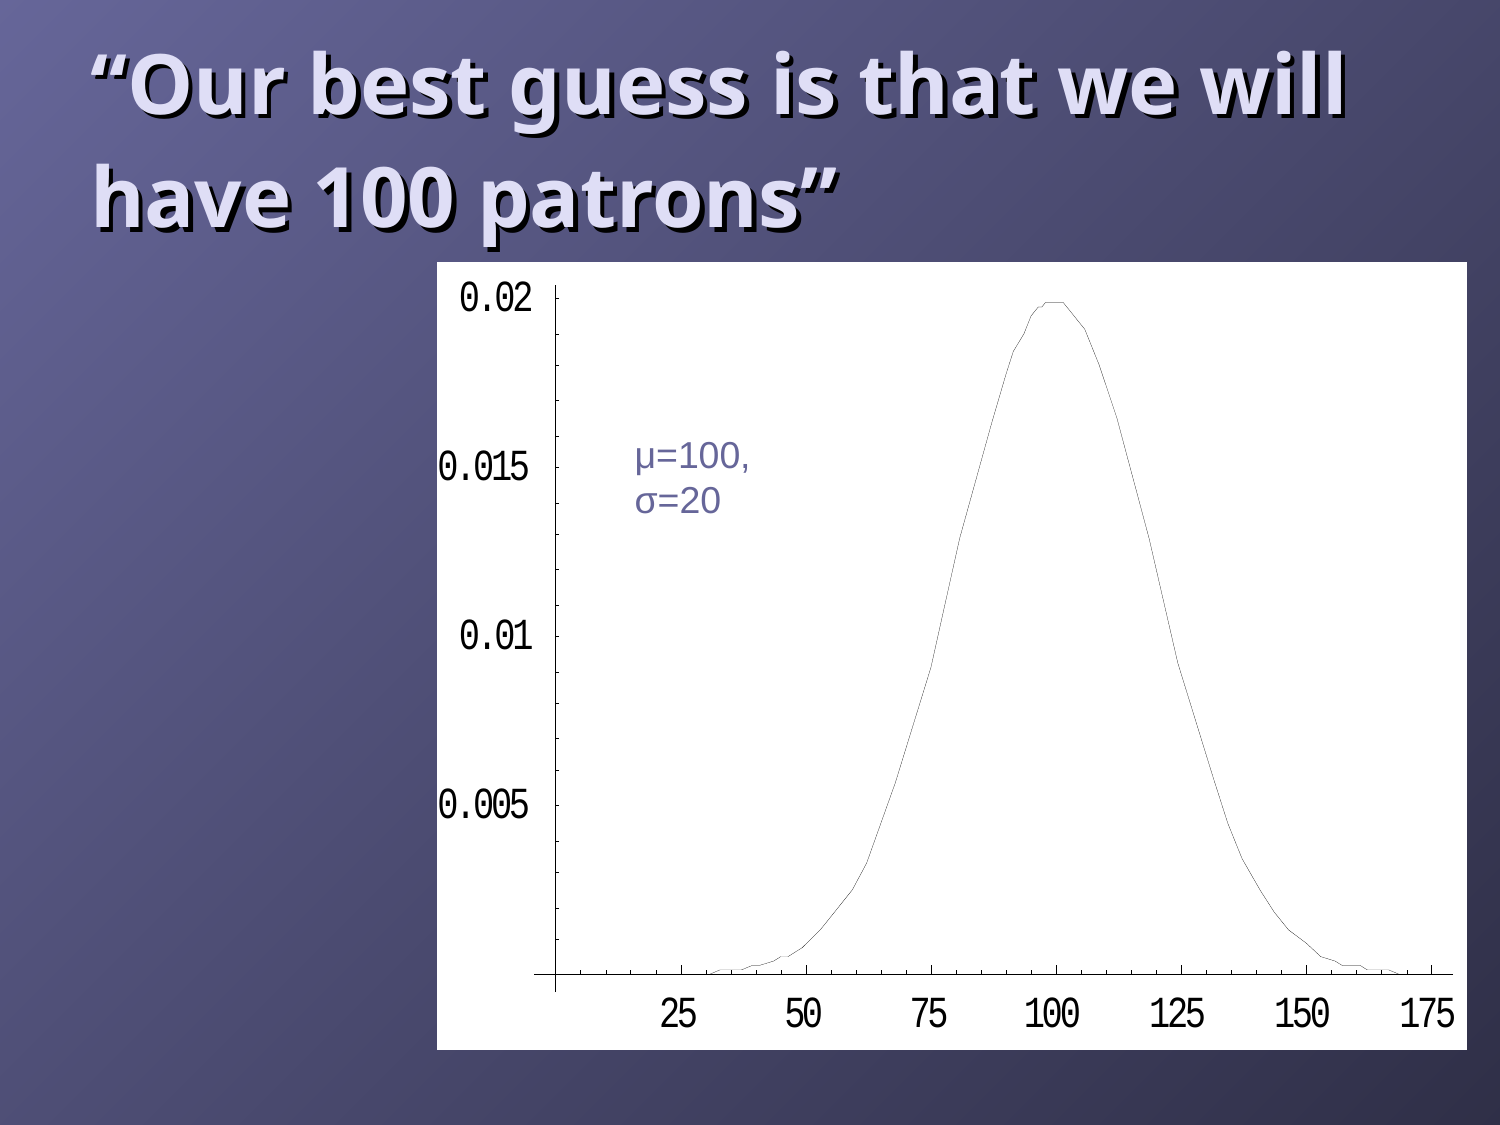

# “Our best guess is that we will have 100 patrons”
μ=100,
σ=20